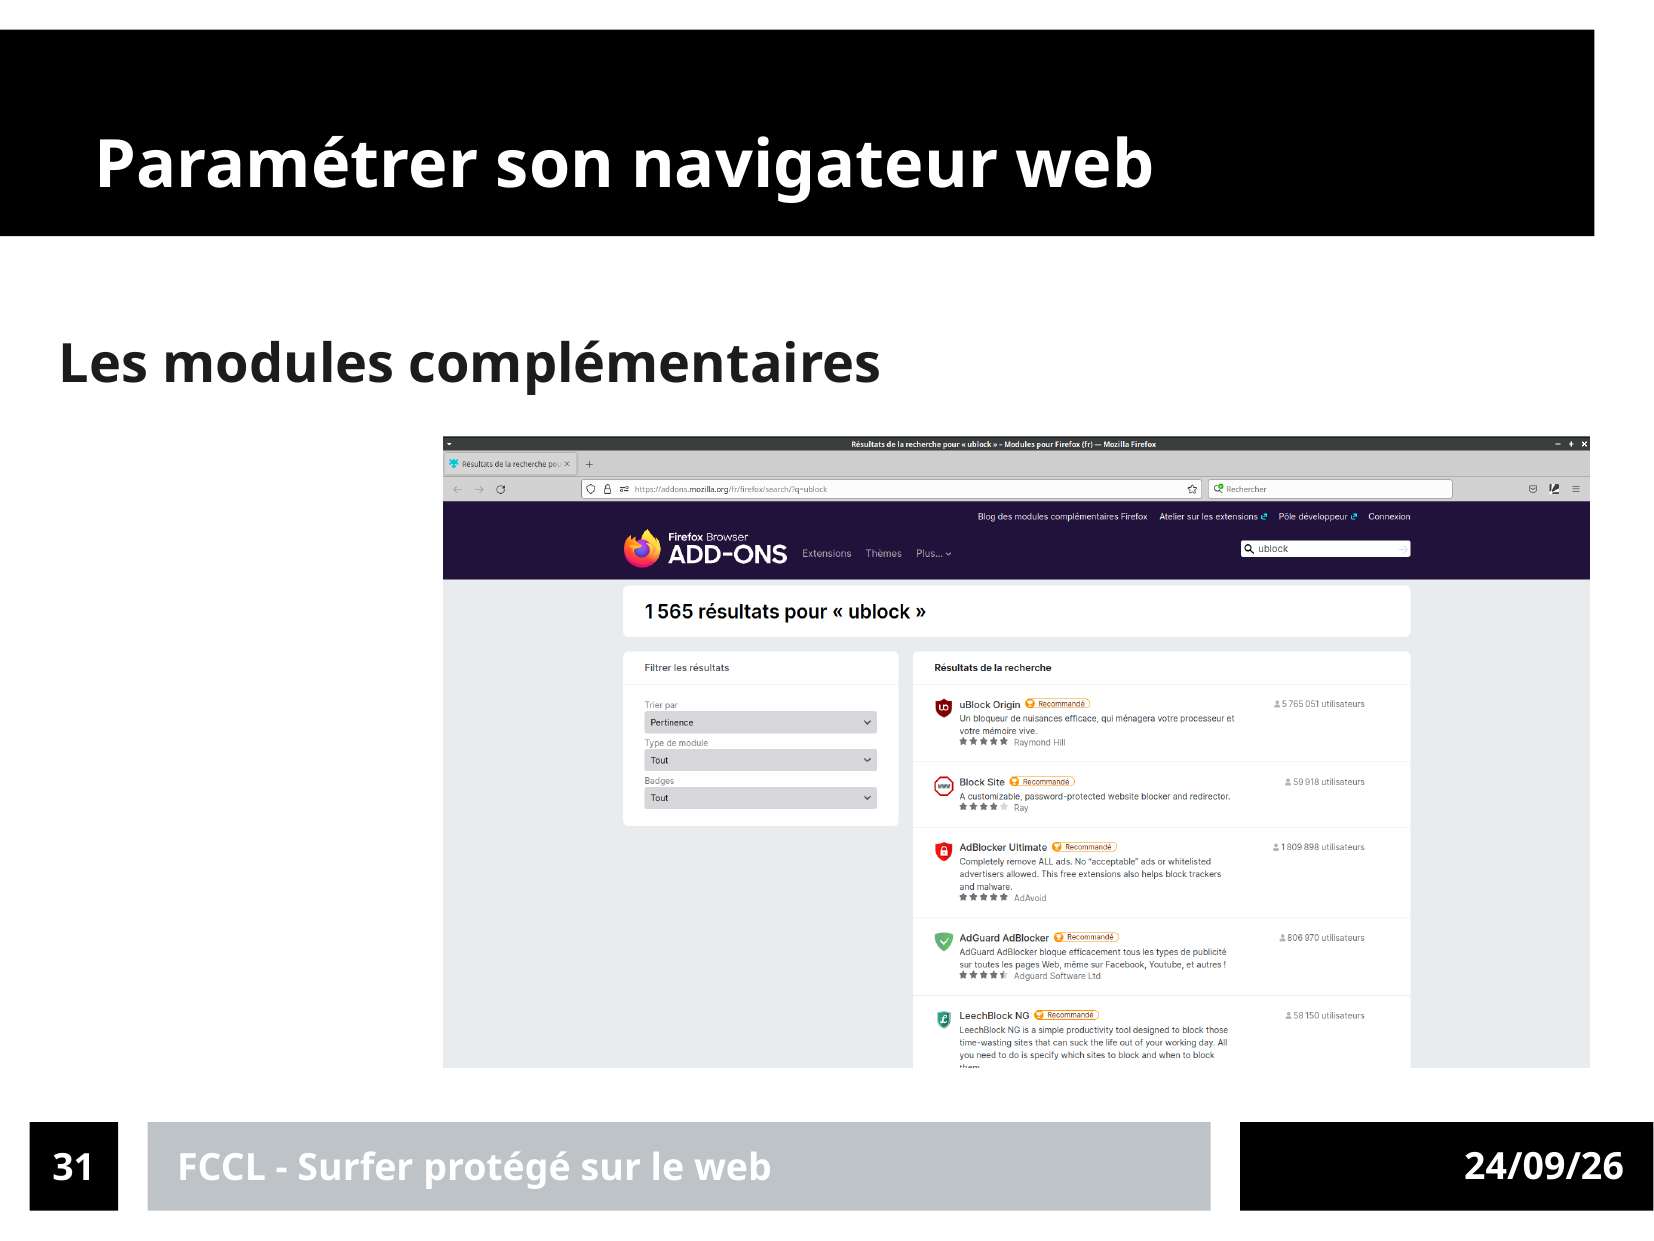

# Paramétrer son navigateur web
Les modules complémentaires
31
FCCL - Surfer protégé sur le web